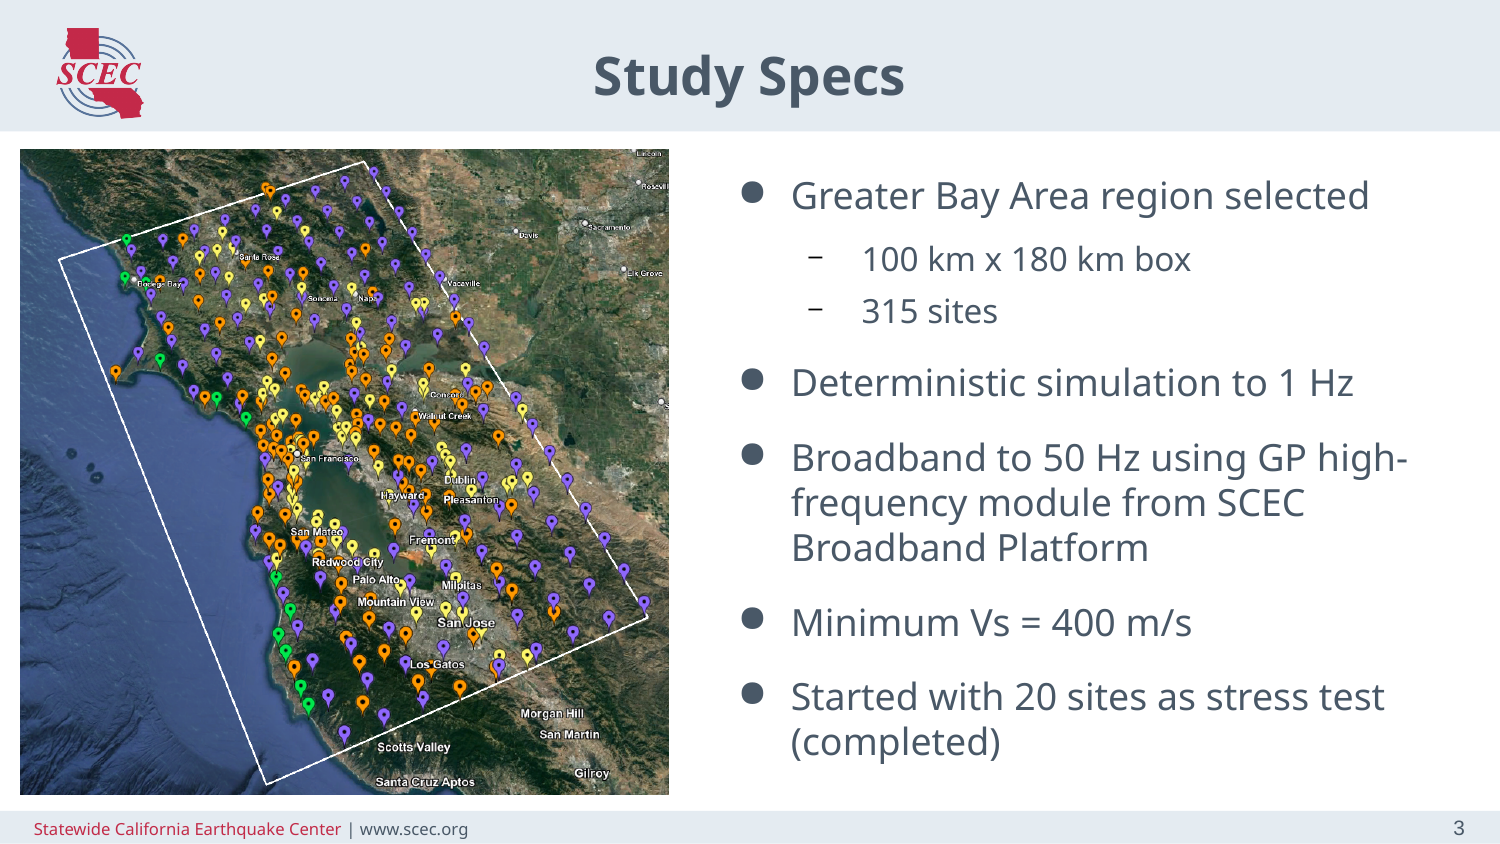

Study Specs
# Greater Bay Area region selected
100 km x 180 km box
315 sites
Deterministic simulation to 1 Hz
Broadband to 50 Hz using GP high-frequency module from SCEC Broadband Platform
Minimum Vs = 400 m/s
Started with 20 sites as stress test (completed)
Statewide California Earthquake Center | www.scec.org